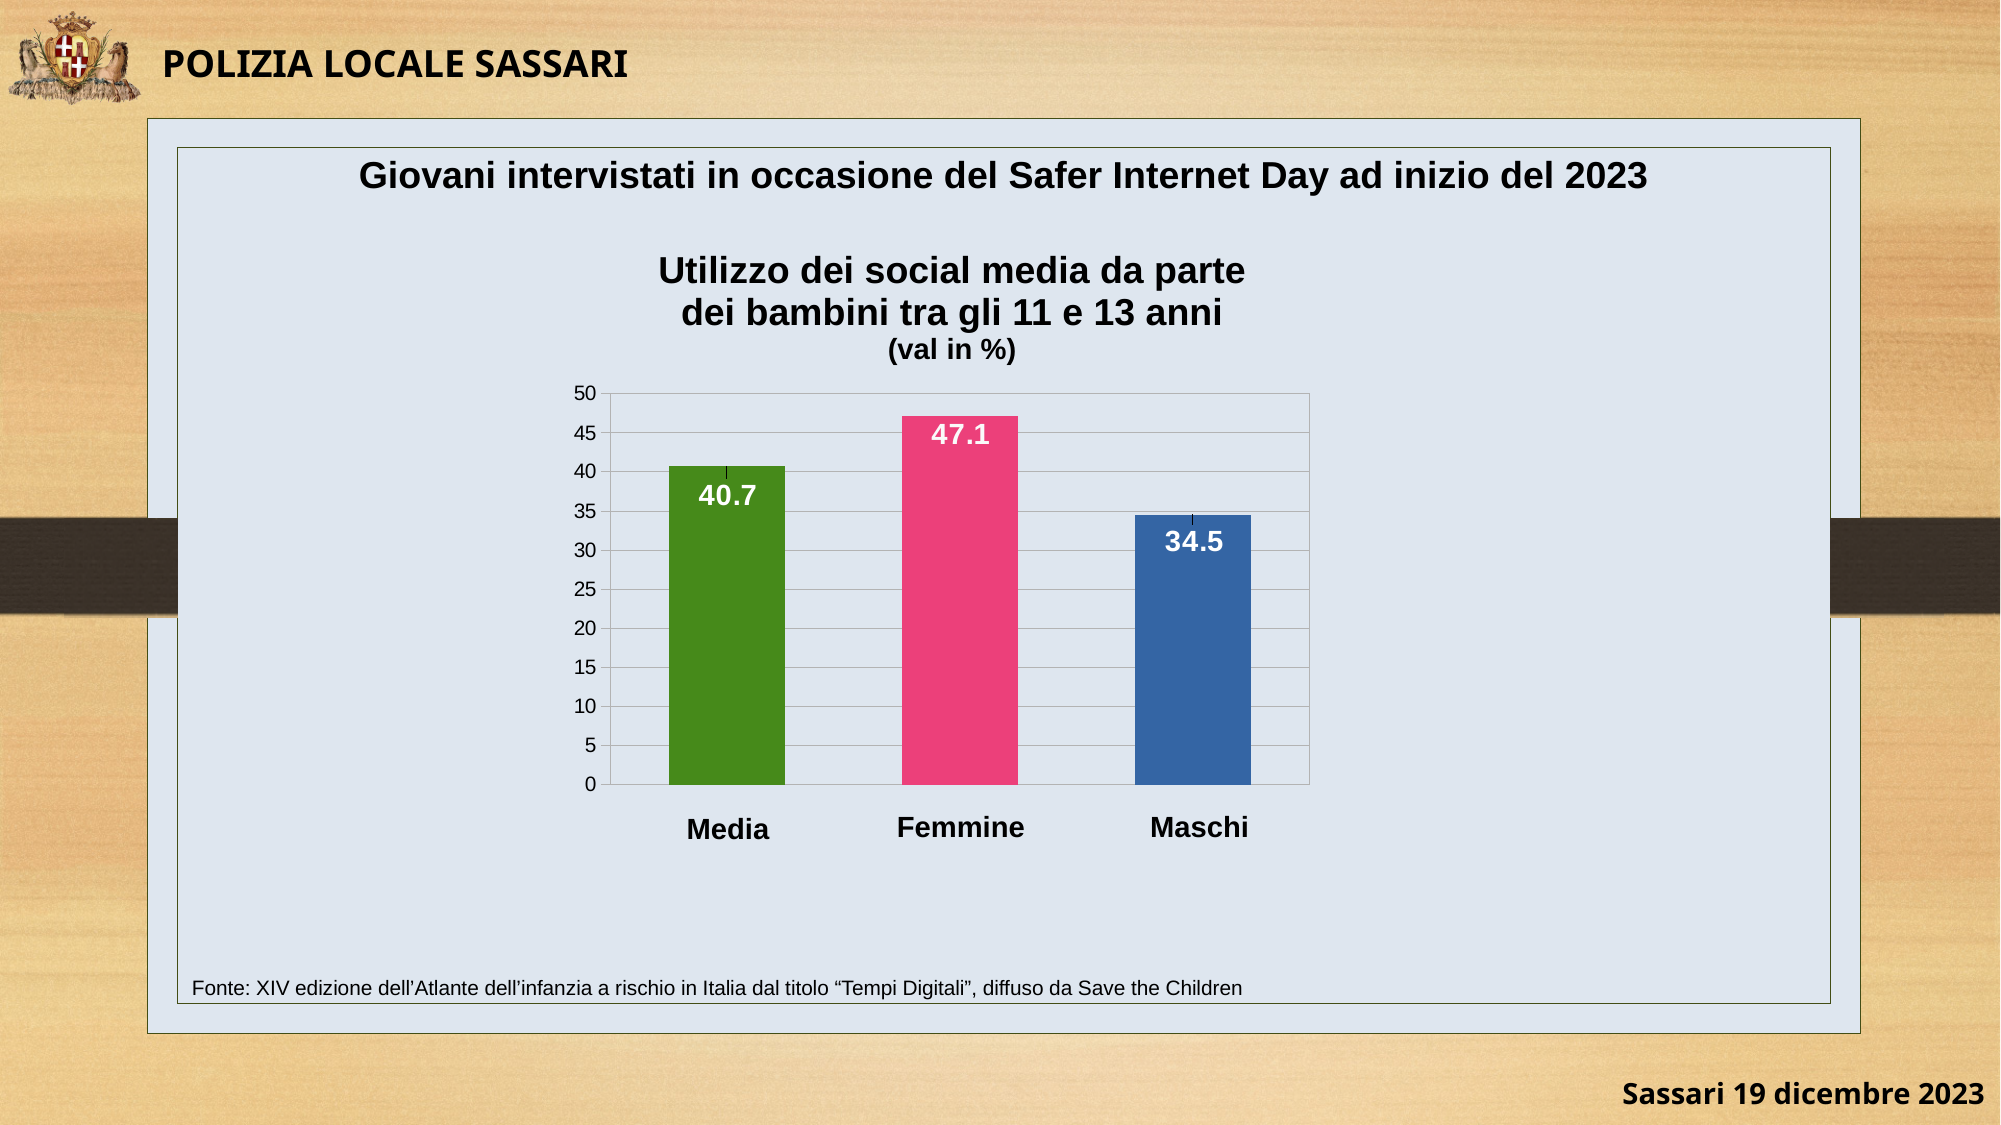

POLIZIA LOCALE SASSARI
Giovani intervistati in occasione del Safer Internet Day ad inizio del 2023
Utilizzo dei social media da parte dei bambini tra gli 11 e 13 anni
(val in %)
### Chart
| Category | 2023 |
|---|---|
| Totale | 40.7 |
| Maschi | 47.1 |
| Femmine | 34.5 |
Femmine
Maschi
Media
Fonte: XIV edizione dell’Atlante dell’infanzia a rischio in Italia dal titolo “Tempi Digitali”, diffuso da Save the Children
Sassari 19 dicembre 2023